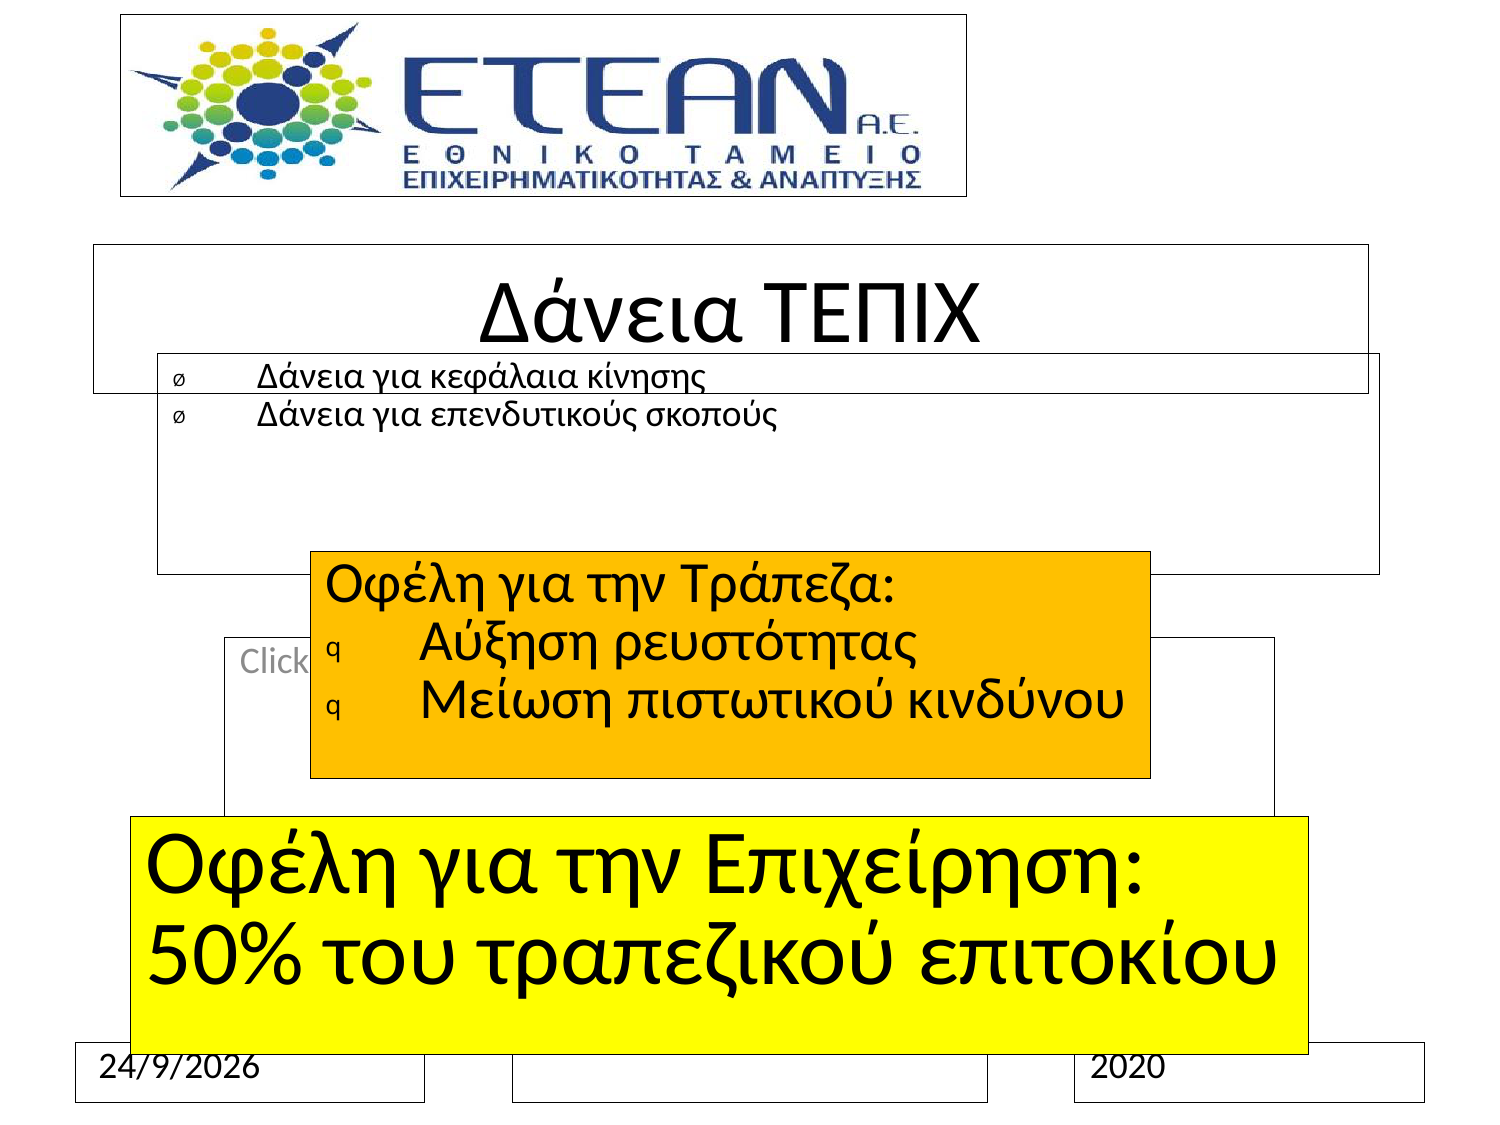

# Δάνεια ΤΕΠΙΧ
Δάνεια για κεφάλαια κίνησης
Δάνεια για επενδυτικούς σκοπούς
Οφέλη για την Τράπεζα:
Αύξηση ρευστότητας
Μείωση πιστωτικού κινδύνου
Οφέλη για την Επιχείρηση:
50% του τραπεζικού επιτοκίου